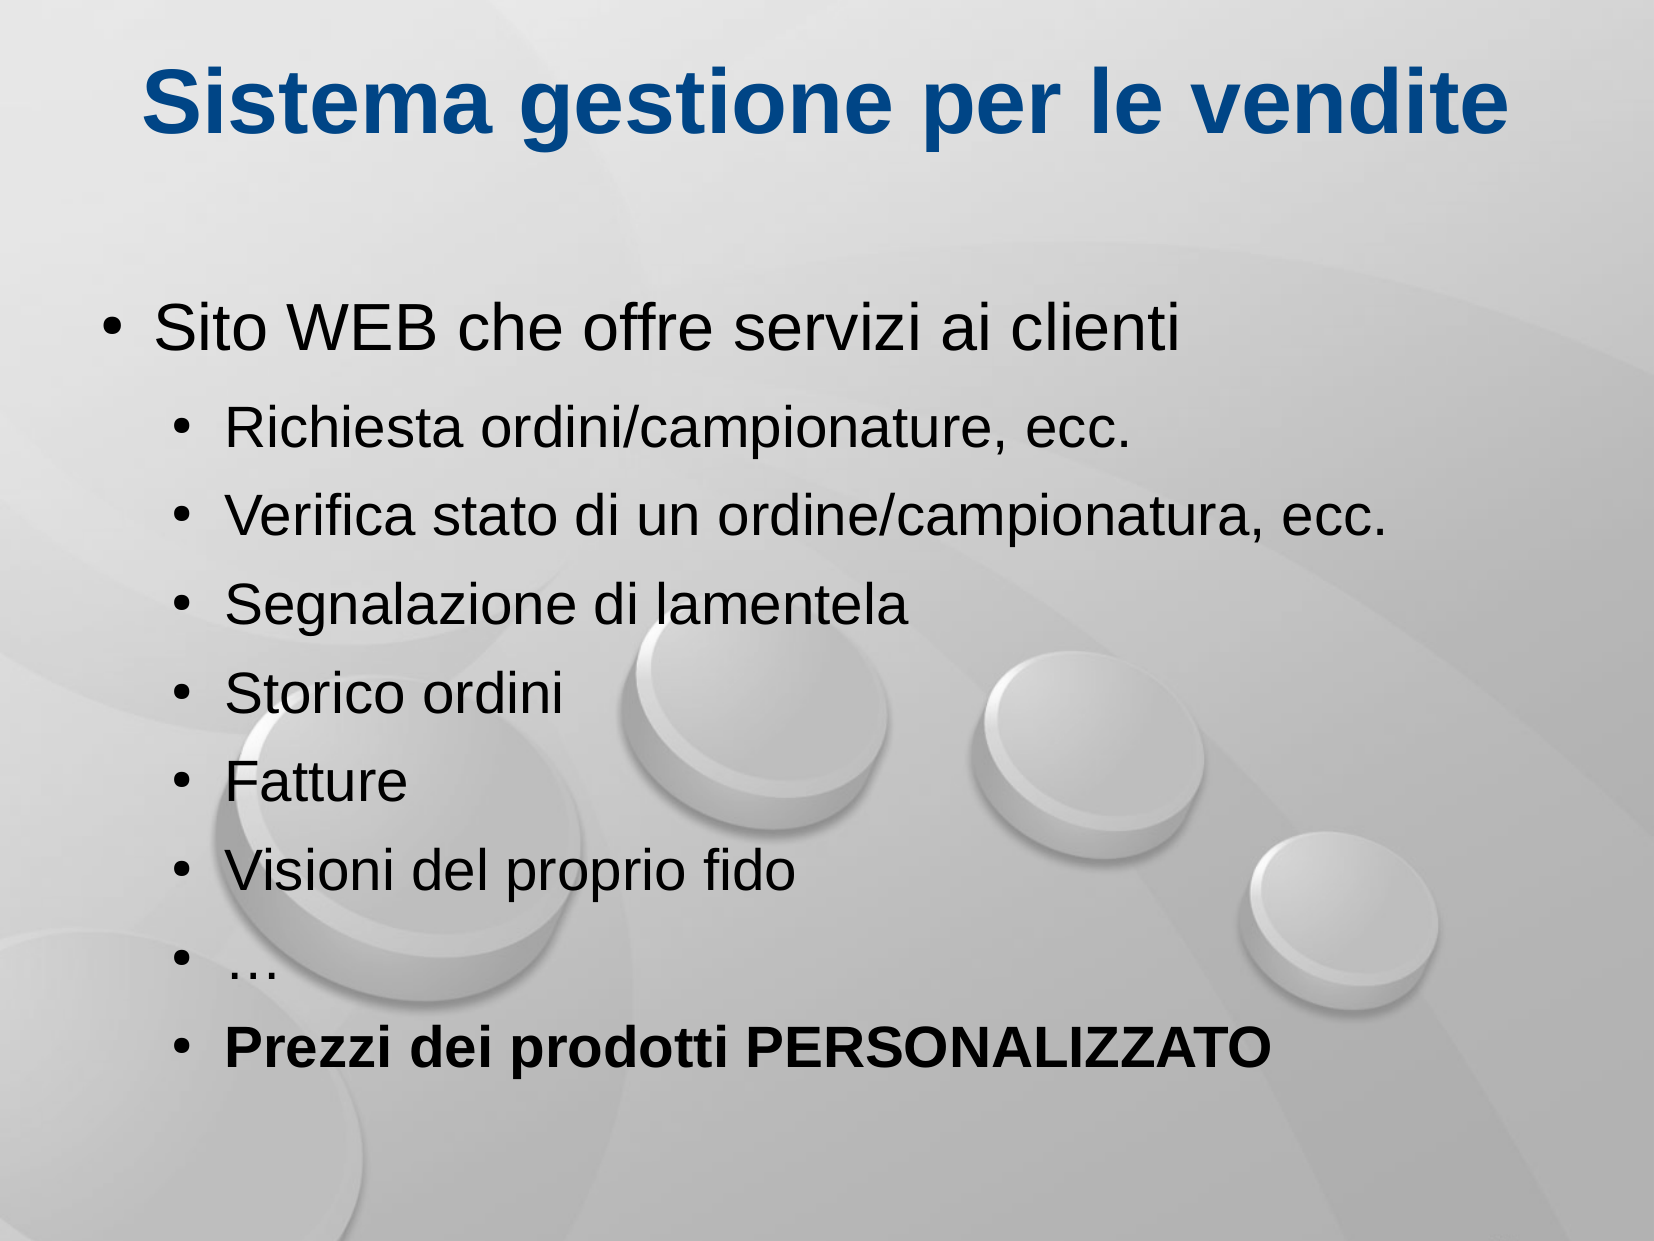

# Sistema gestione per le vendite
Sito WEB che offre servizi ai clienti
Richiesta ordini/campionature, ecc.
Verifica stato di un ordine/campionatura, ecc.
Segnalazione di lamentela
Storico ordini
Fatture
Visioni del proprio fido
…
Prezzi dei prodotti PERSONALIZZATO